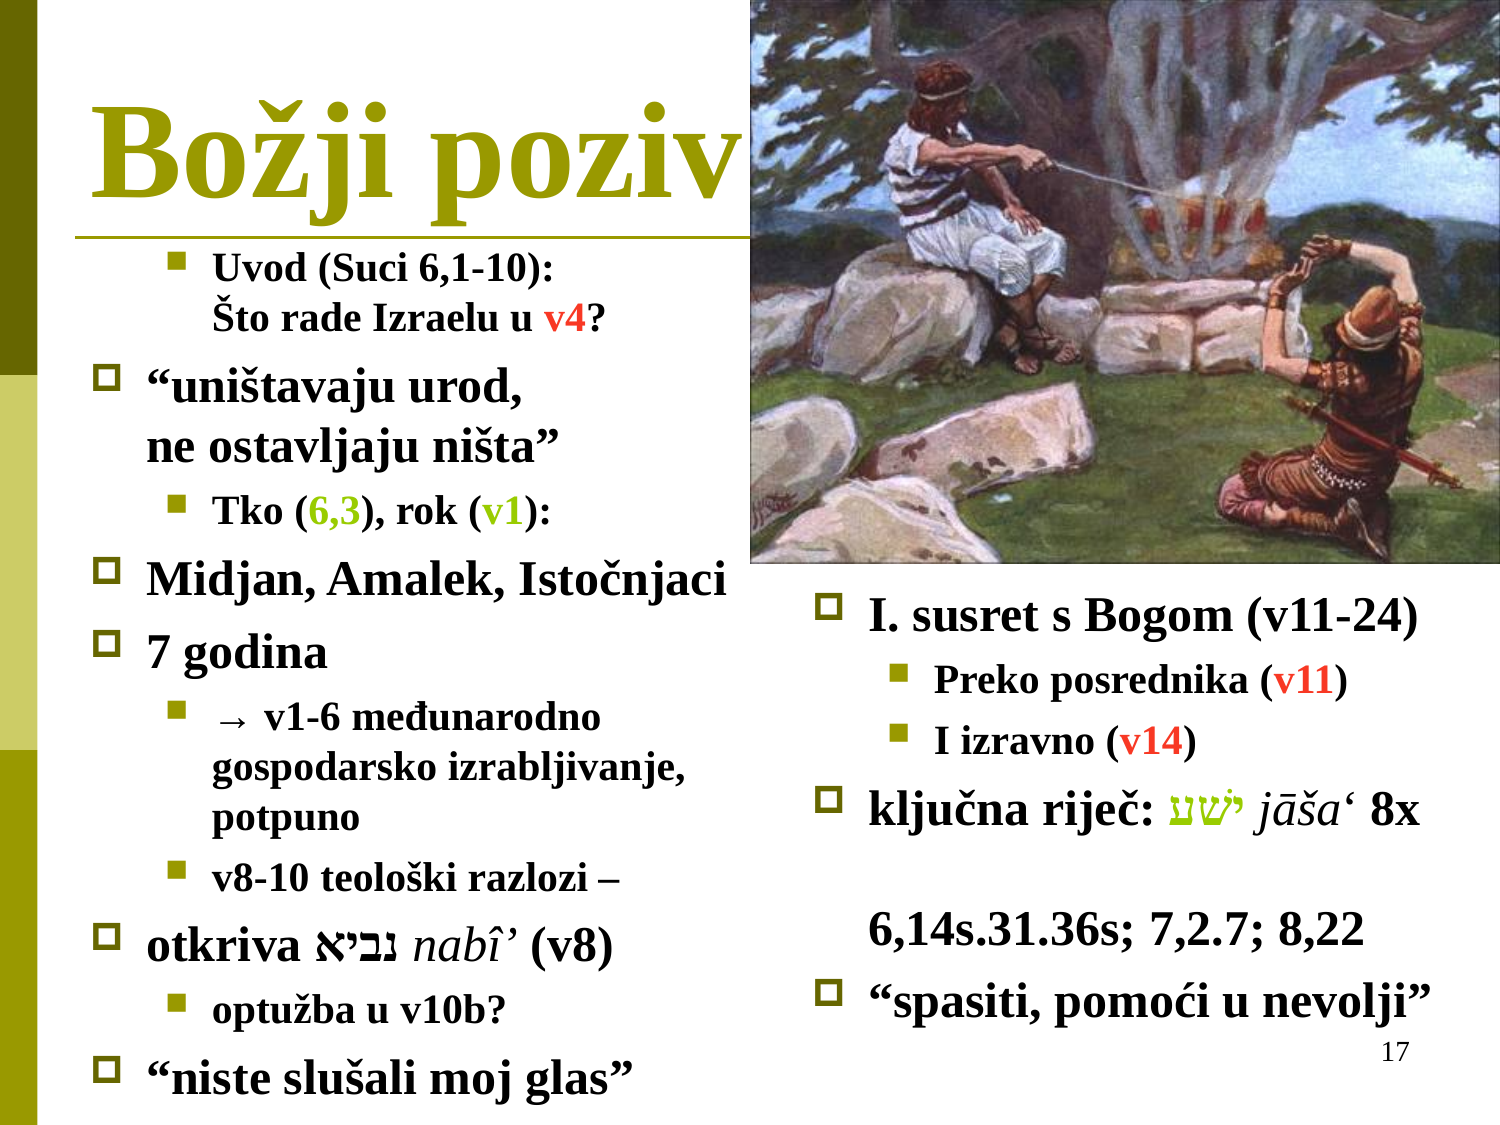

# Božji poziv
Uvod (Suci 6,1-10):
Što rade Izraelu u v4?
“uništavaju urod,
ne ostavljaju ništa”
Tko (6,3), rok (v1):
Midjan, Amalek, Istočnjaci
7 godina
→ v1-6 međunarodno gospodarsko izrabljivanje, potpuno
v8-10 teološki razlozi –
otkriva נביא nabî’ (v8)
optužba u v10b?
“niste slušali moj glas”
I. susret s Bogom (v11-24)
Preko posrednika (v11)
I izravno (v14)
ključna riječ: ישׁע jāša‘ 8x
6,14s.31.36s; 7,2.7; 8,22
“spasiti, pomoći u nevolji”